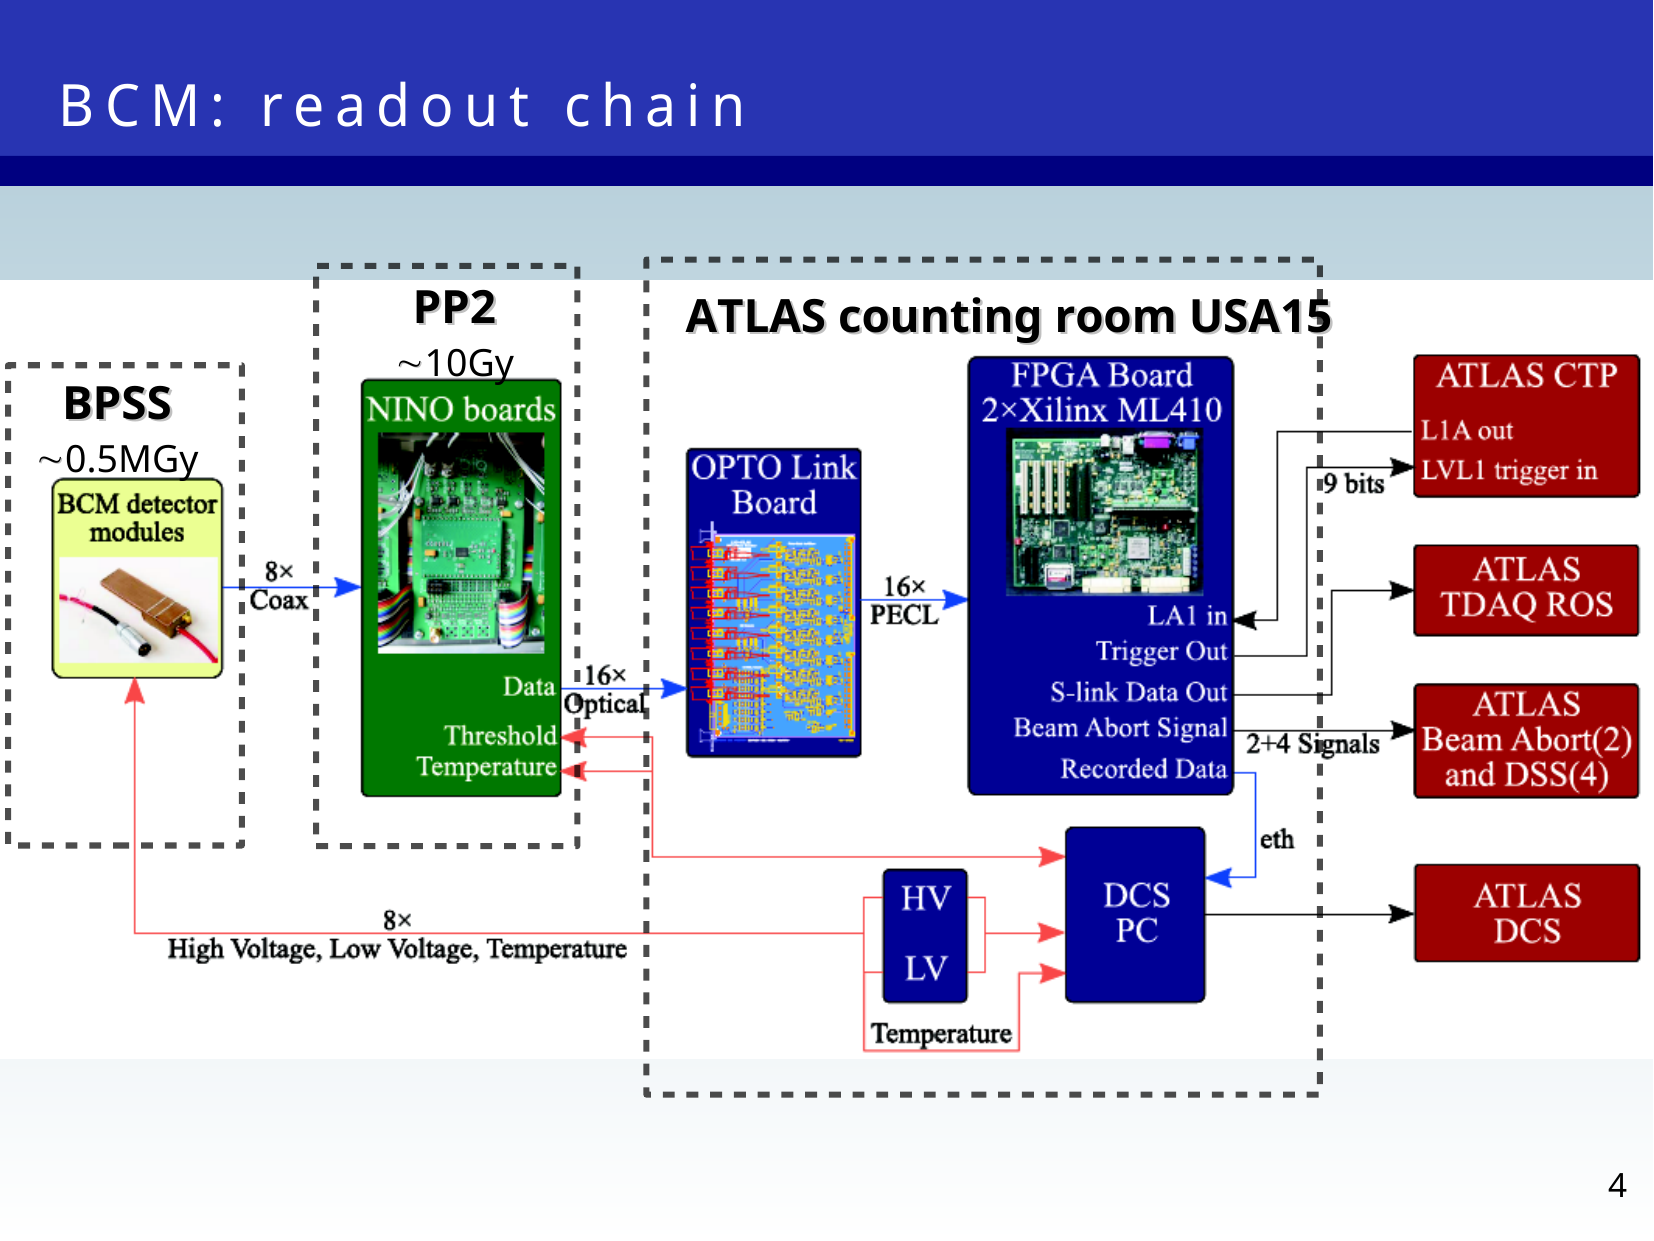

# BCM: readout chain
PP2
~10Gy
ATLAS counting room USA15
BPSS
~0.5MGy
4